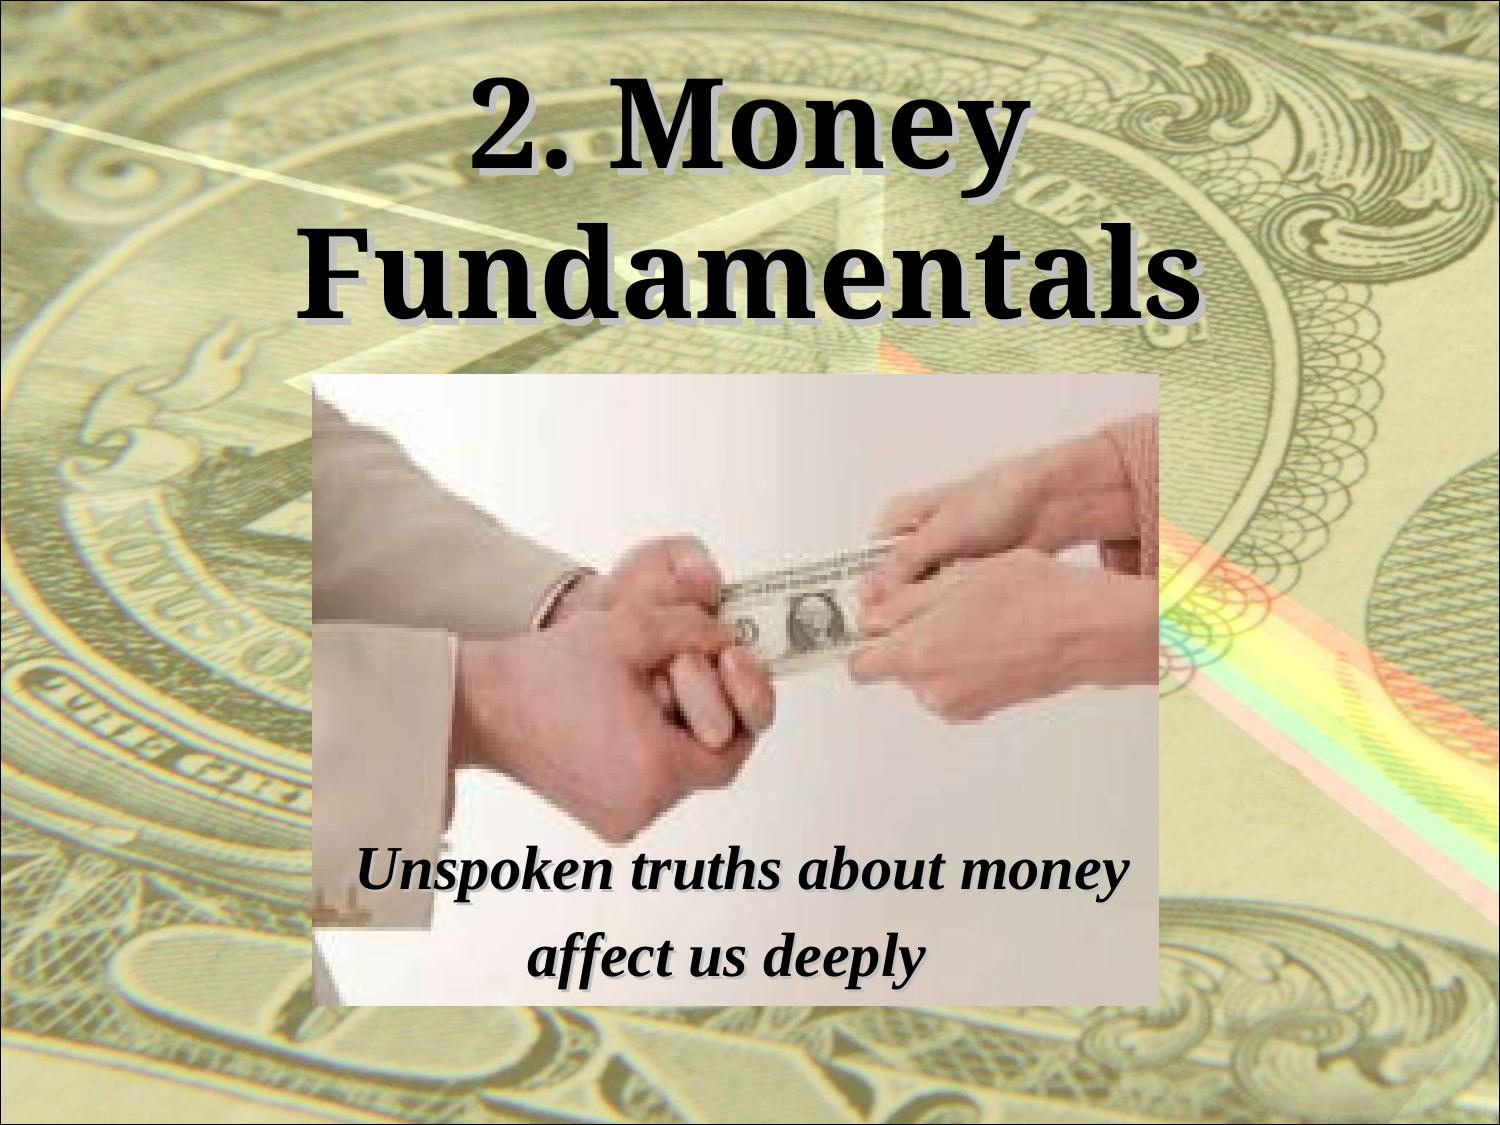

2. Money Fundamentals
 Unspoken truths about money affect us deeply